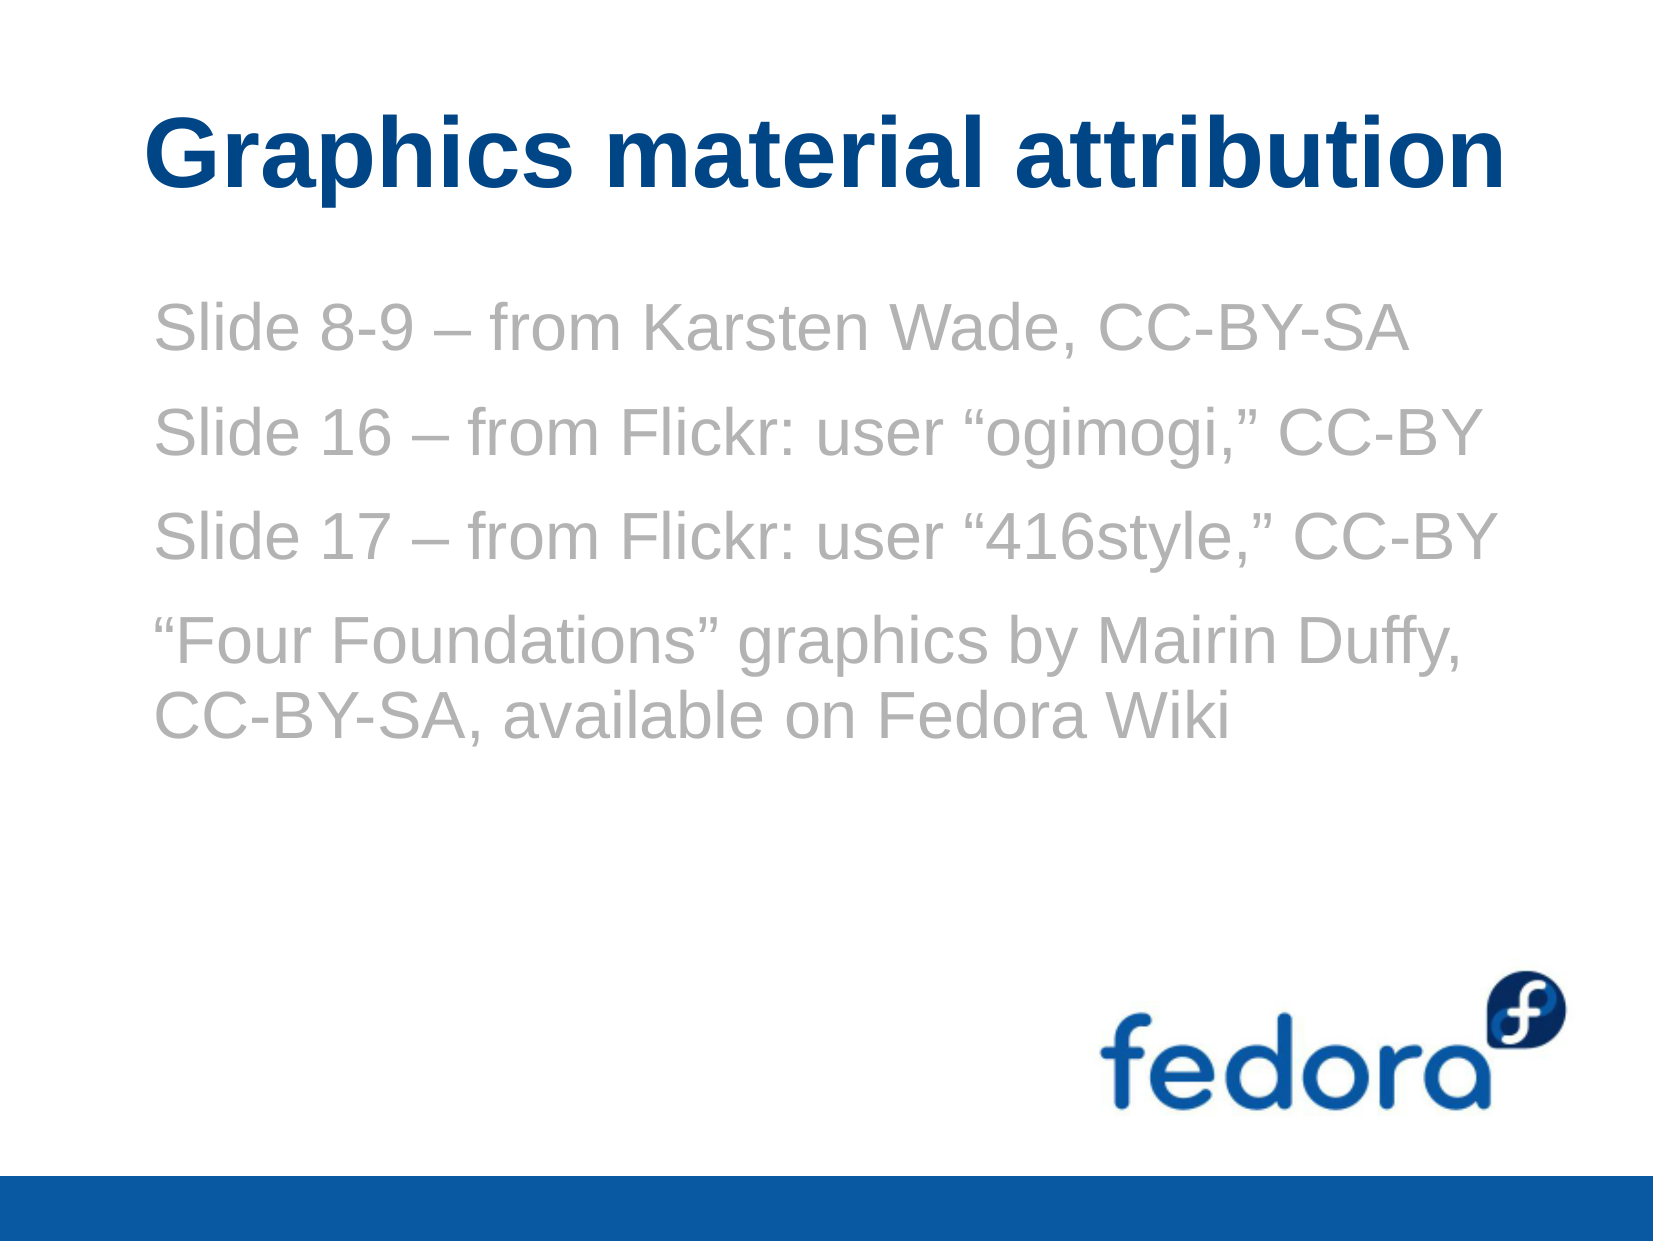

# Graphics material attribution
Slide 8-9 – from Karsten Wade, CC-BY-SA
Slide 16 – from Flickr: user “ogimogi,” CC-BY
Slide 17 – from Flickr: user “416style,” CC-BY
“Four Foundations” graphics by Mairin Duffy, CC-BY-SA, available on Fedora Wiki